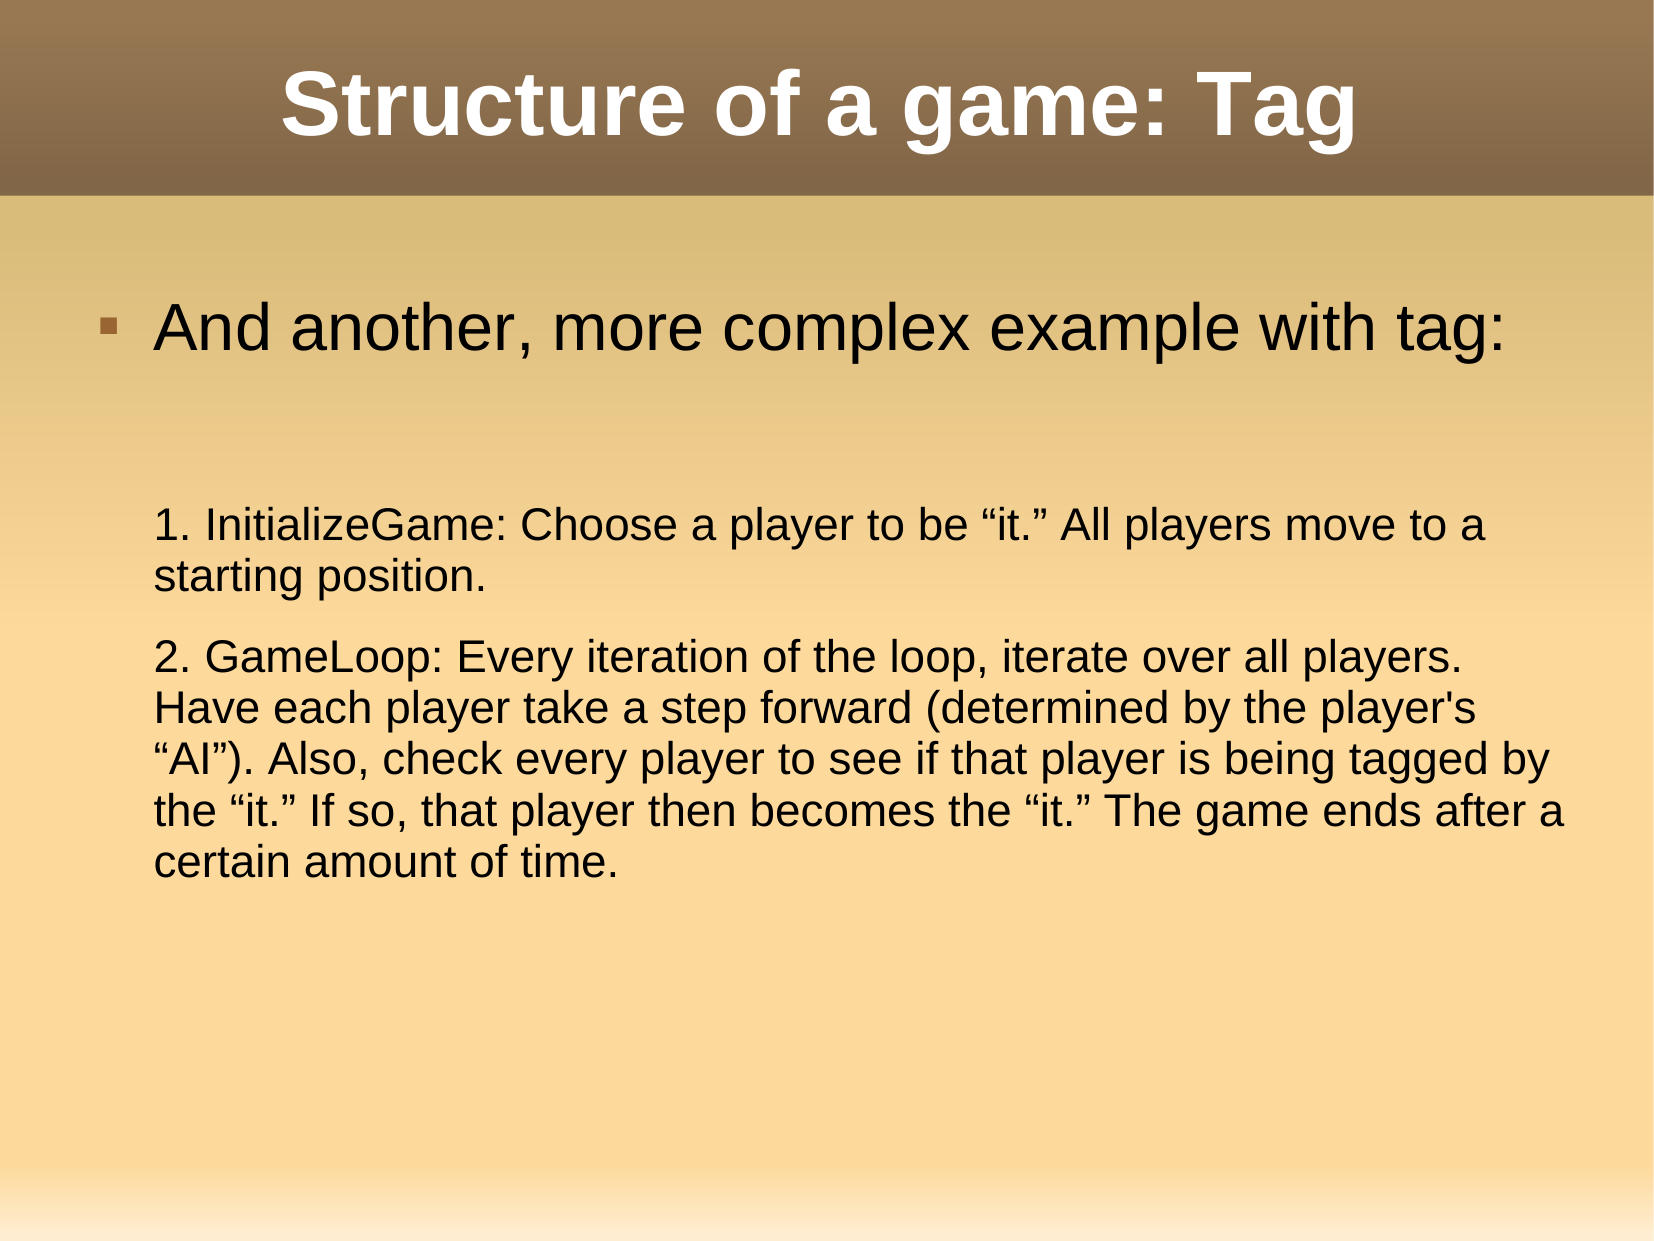

# Structure of a game: Tag
And another, more complex example with tag:
1. InitializeGame: Choose a player to be “it.” All players move to a starting position.
2. GameLoop: Every iteration of the loop, iterate over all players. Have each player take a step forward (determined by the player's “AI”). Also, check every player to see if that player is being tagged by the “it.” If so, that player then becomes the “it.” The game ends after a certain amount of time.